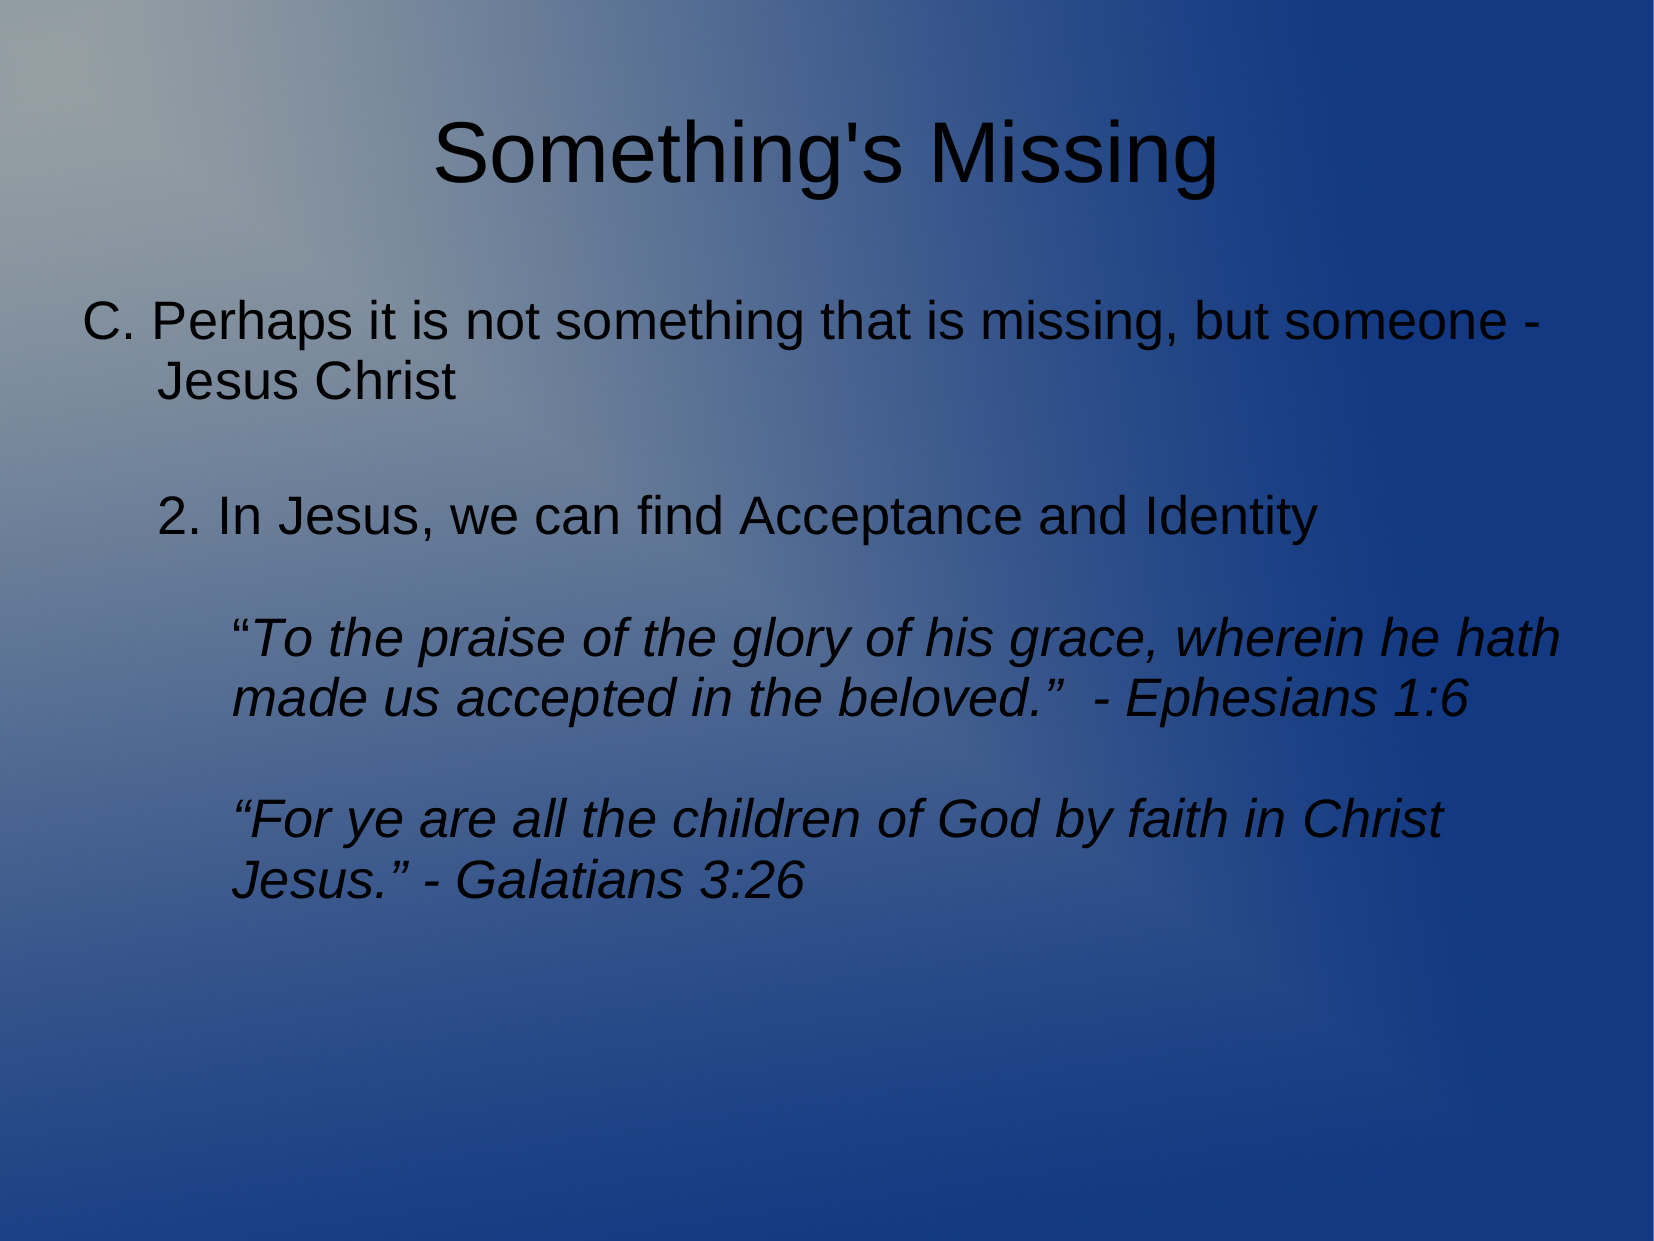

# Something's Missing
C. Perhaps it is not something that is missing, but someone - 	Jesus Christ
	2. In Jesus, we can find Acceptance and Identity
		“To the praise of the glory of his grace, wherein he hath 		made us accepted in the beloved.” - Ephesians 1:6
		“For ye are all the children of God by faith in Christ 			Jesus.” - Galatians 3:26